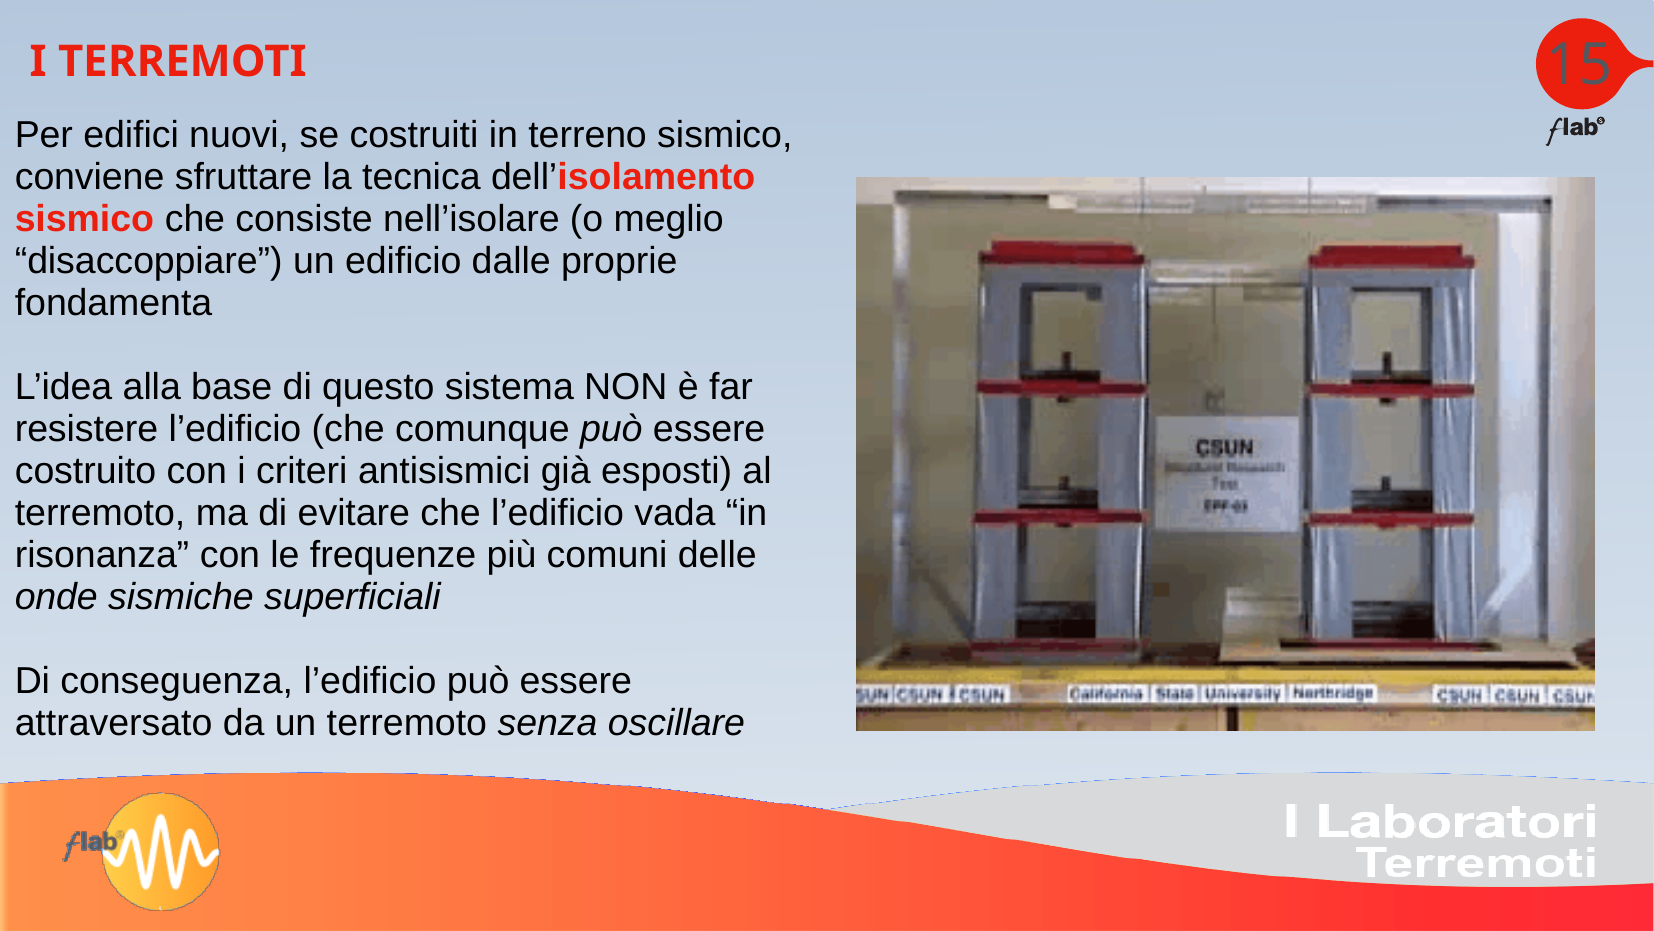

15
I TERREMOTI
Per edifici nuovi, se costruiti in terreno sismico, conviene sfruttare la tecnica dell’isolamento sismico che consiste nell’isolare (o meglio “disaccoppiare”) un edificio dalle proprie fondamenta
L’idea alla base di questo sistema NON è far resistere l’edificio (che comunque può essere costruito con i criteri antisismici già esposti) al terremoto, ma di evitare che l’edificio vada “in risonanza” con le frequenze più comuni delle onde sismiche superficiali
Di conseguenza, l’edificio può essere attraversato da un terremoto senza oscillare